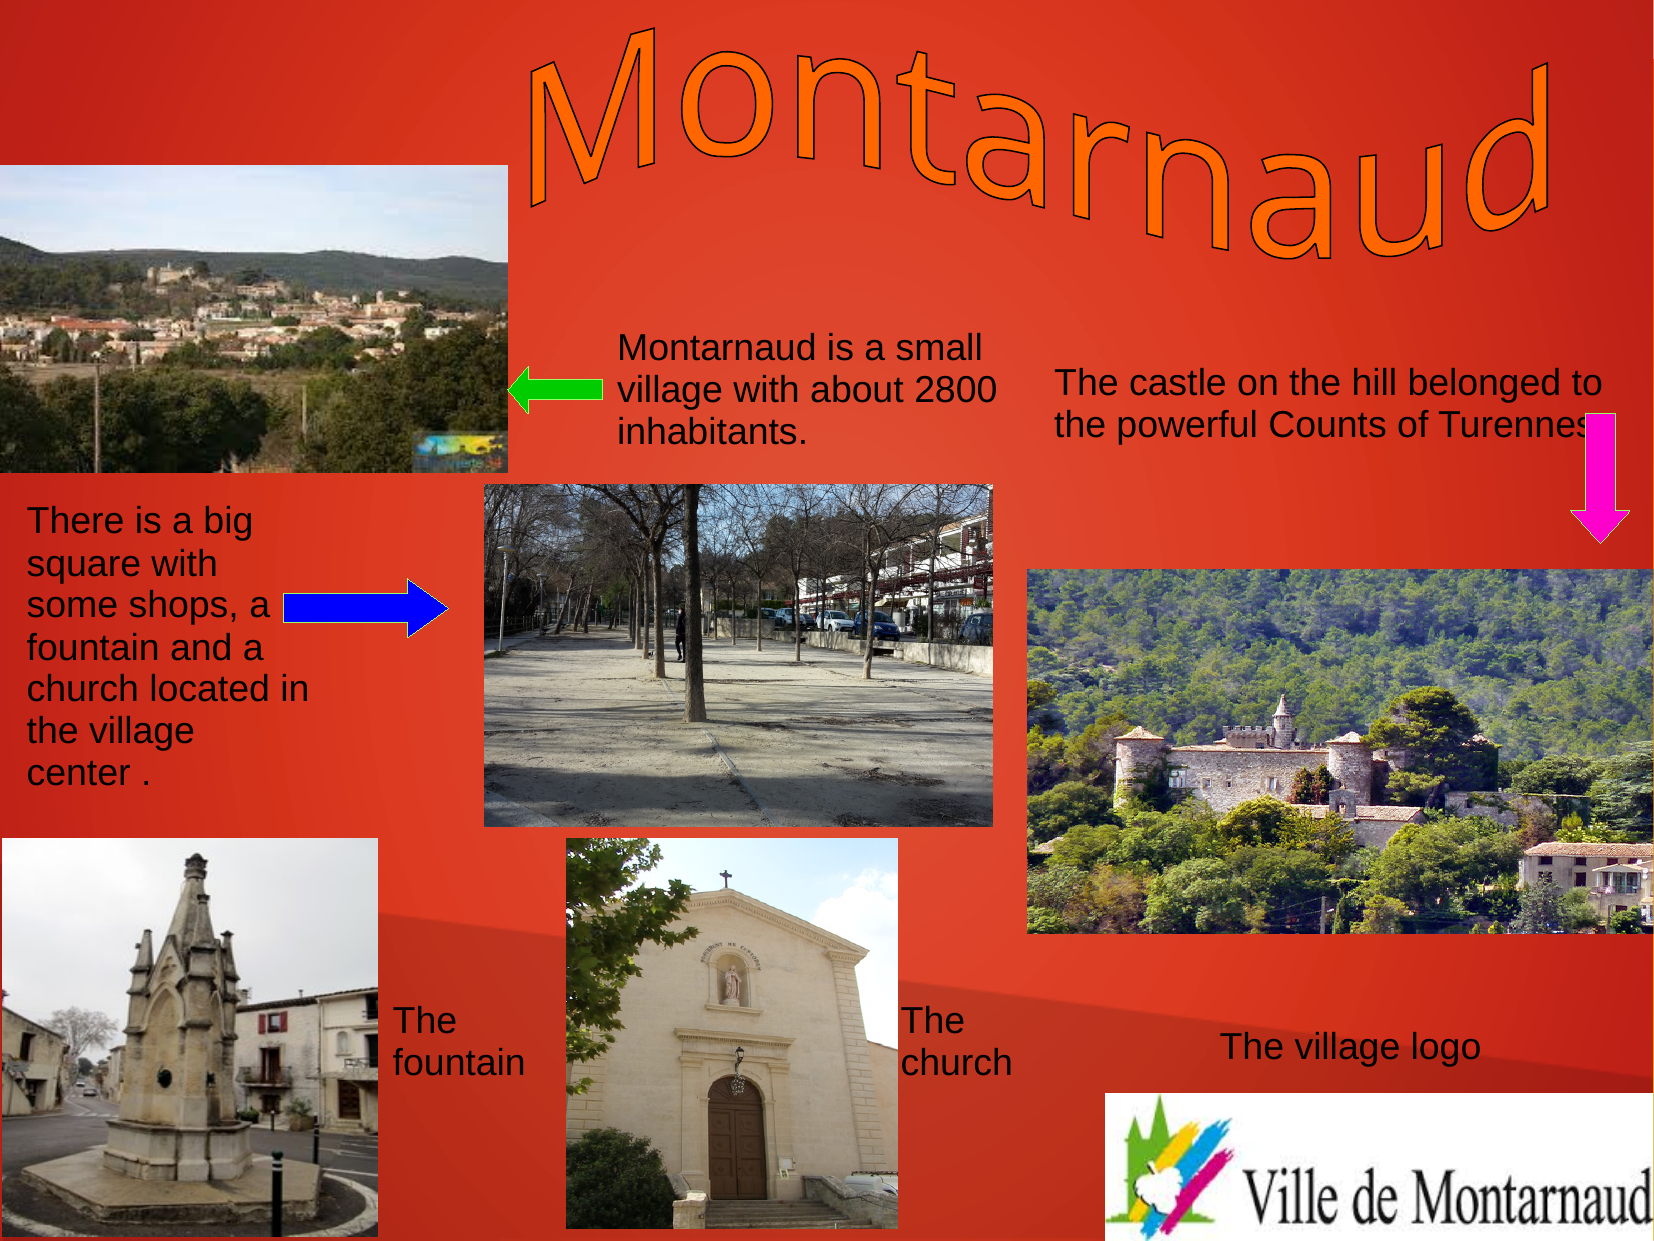

Montarnaud
Montarnaud is a small village with about 2800 inhabitants.
The castle on the hill belonged to the powerful Counts of Turennes.
There is a big square with some shops, a fountain and a church located in the village center .
The fountain
The church
The village logo